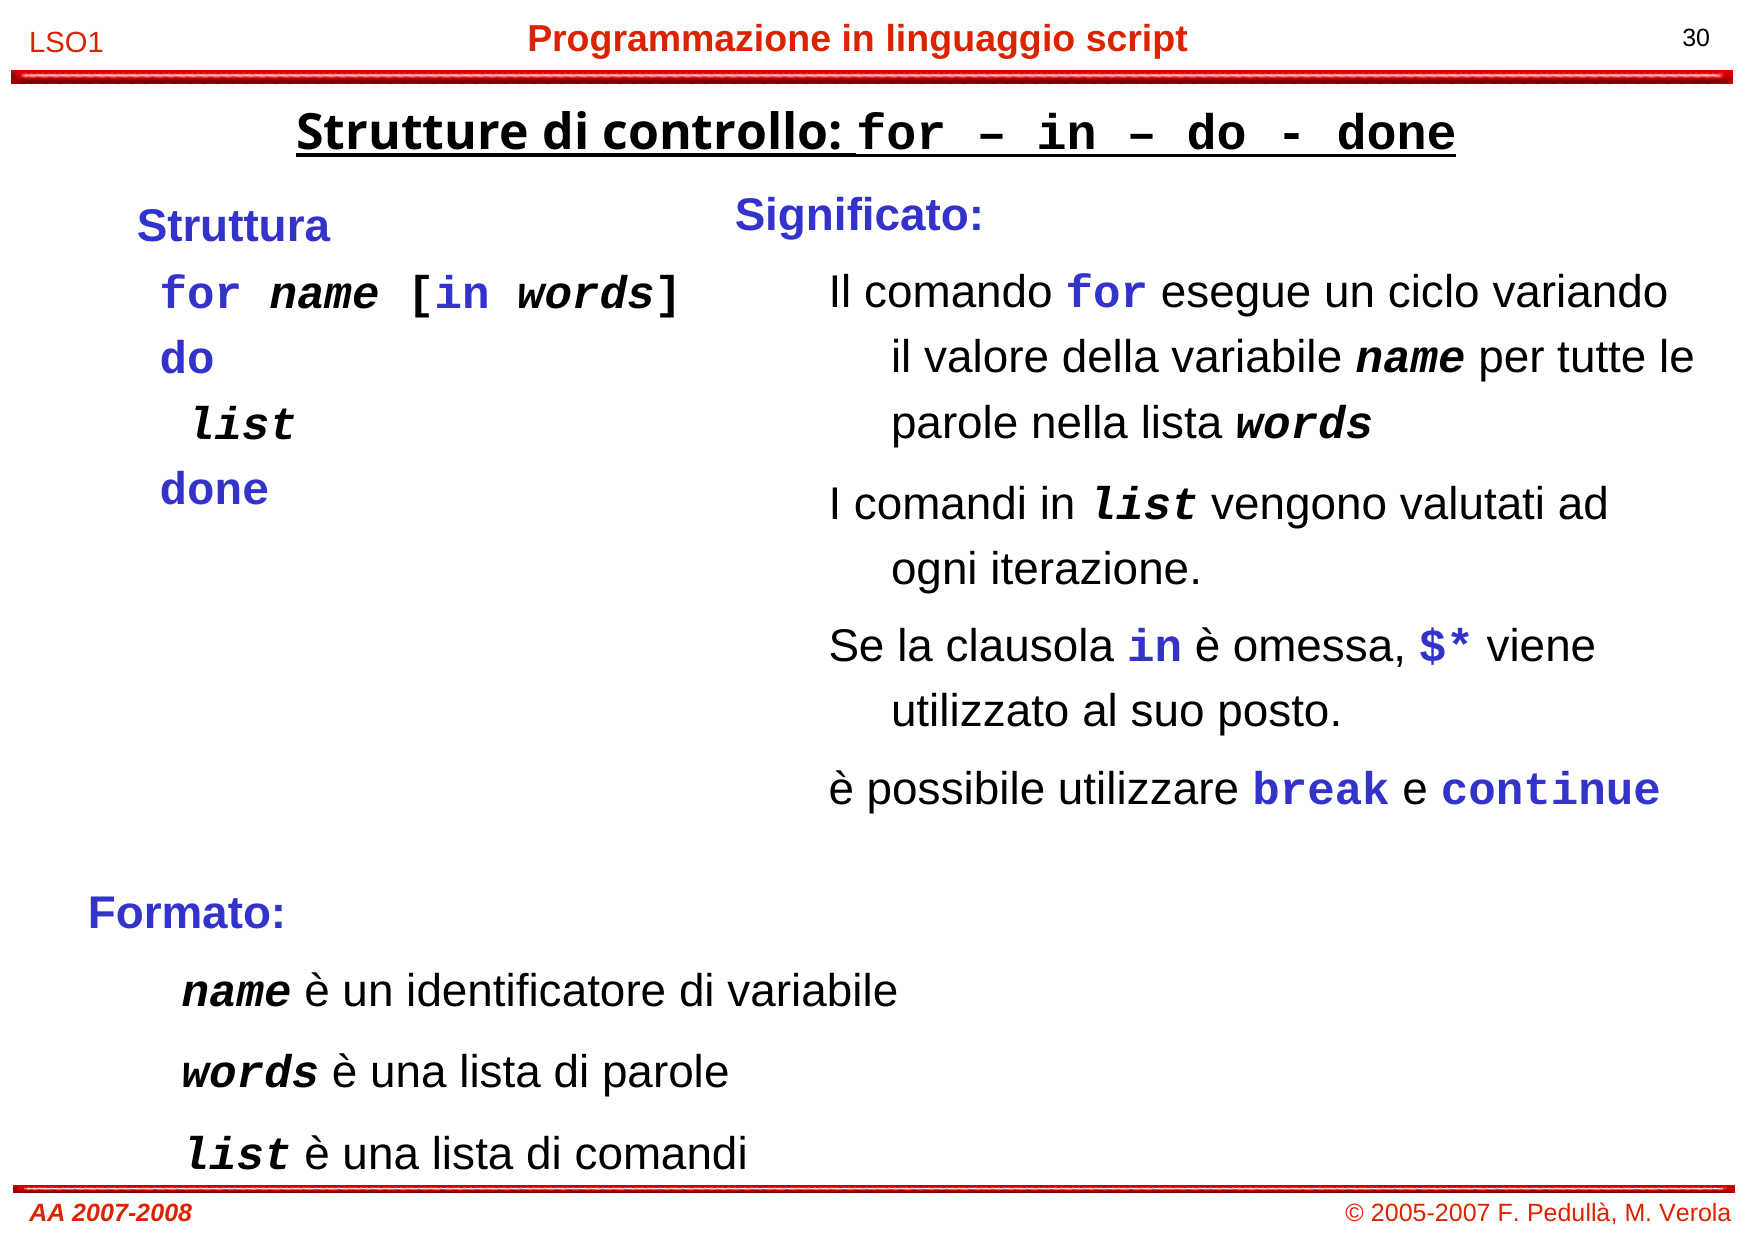

# Strutture di controllo: for – in – do - done
Significato:
Il comando for esegue un ciclo variando il valore della variabile name per tutte le parole nella lista words
I comandi in list vengono valutati ad ogni iterazione.
Se la clausola in è omessa, $* viene utilizzato al suo posto.
è possibile utilizzare break e continue
 Struttura
for name [in words]
do
 list
done
Formato:
name è un identificatore di variabile
words è una lista di parole
list è una lista di comandi